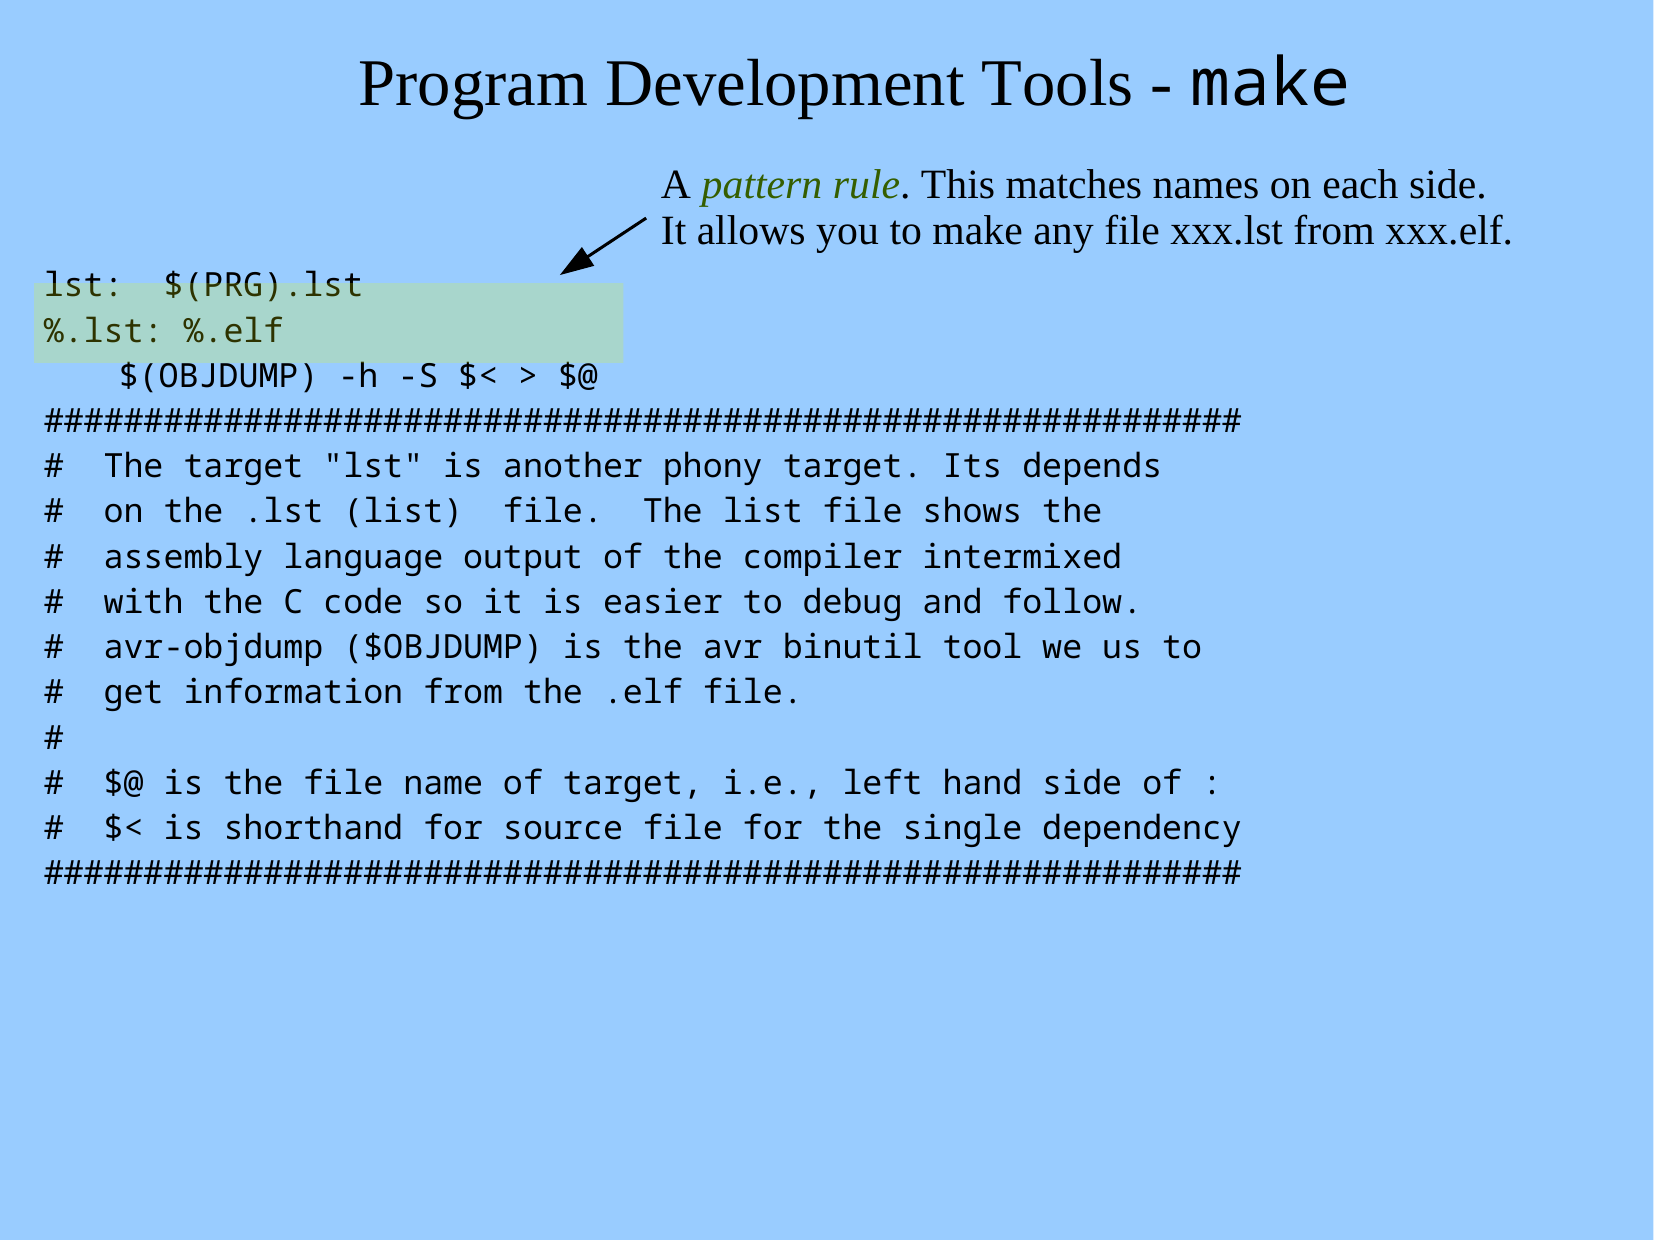

Program Development Tools - make
A pattern rule. This matches names on each side.
It allows you to make any file xxx.lst from xxx.elf.
lst: $(PRG).lst
%.lst: %.elf
	$(OBJDUMP) -h -S $< > $@
############################################################
# The target "lst" is another phony target. Its depends
# on the .lst (list) file. The list file shows the
# assembly language output of the compiler intermixed
# with the C code so it is easier to debug and follow.
# avr-objdump ($OBJDUMP) is the avr binutil tool we us to
# get information from the .elf file.
#
# $@ is the file name of target, i.e., left hand side of :
# $< is shorthand for source file for the single dependency
############################################################